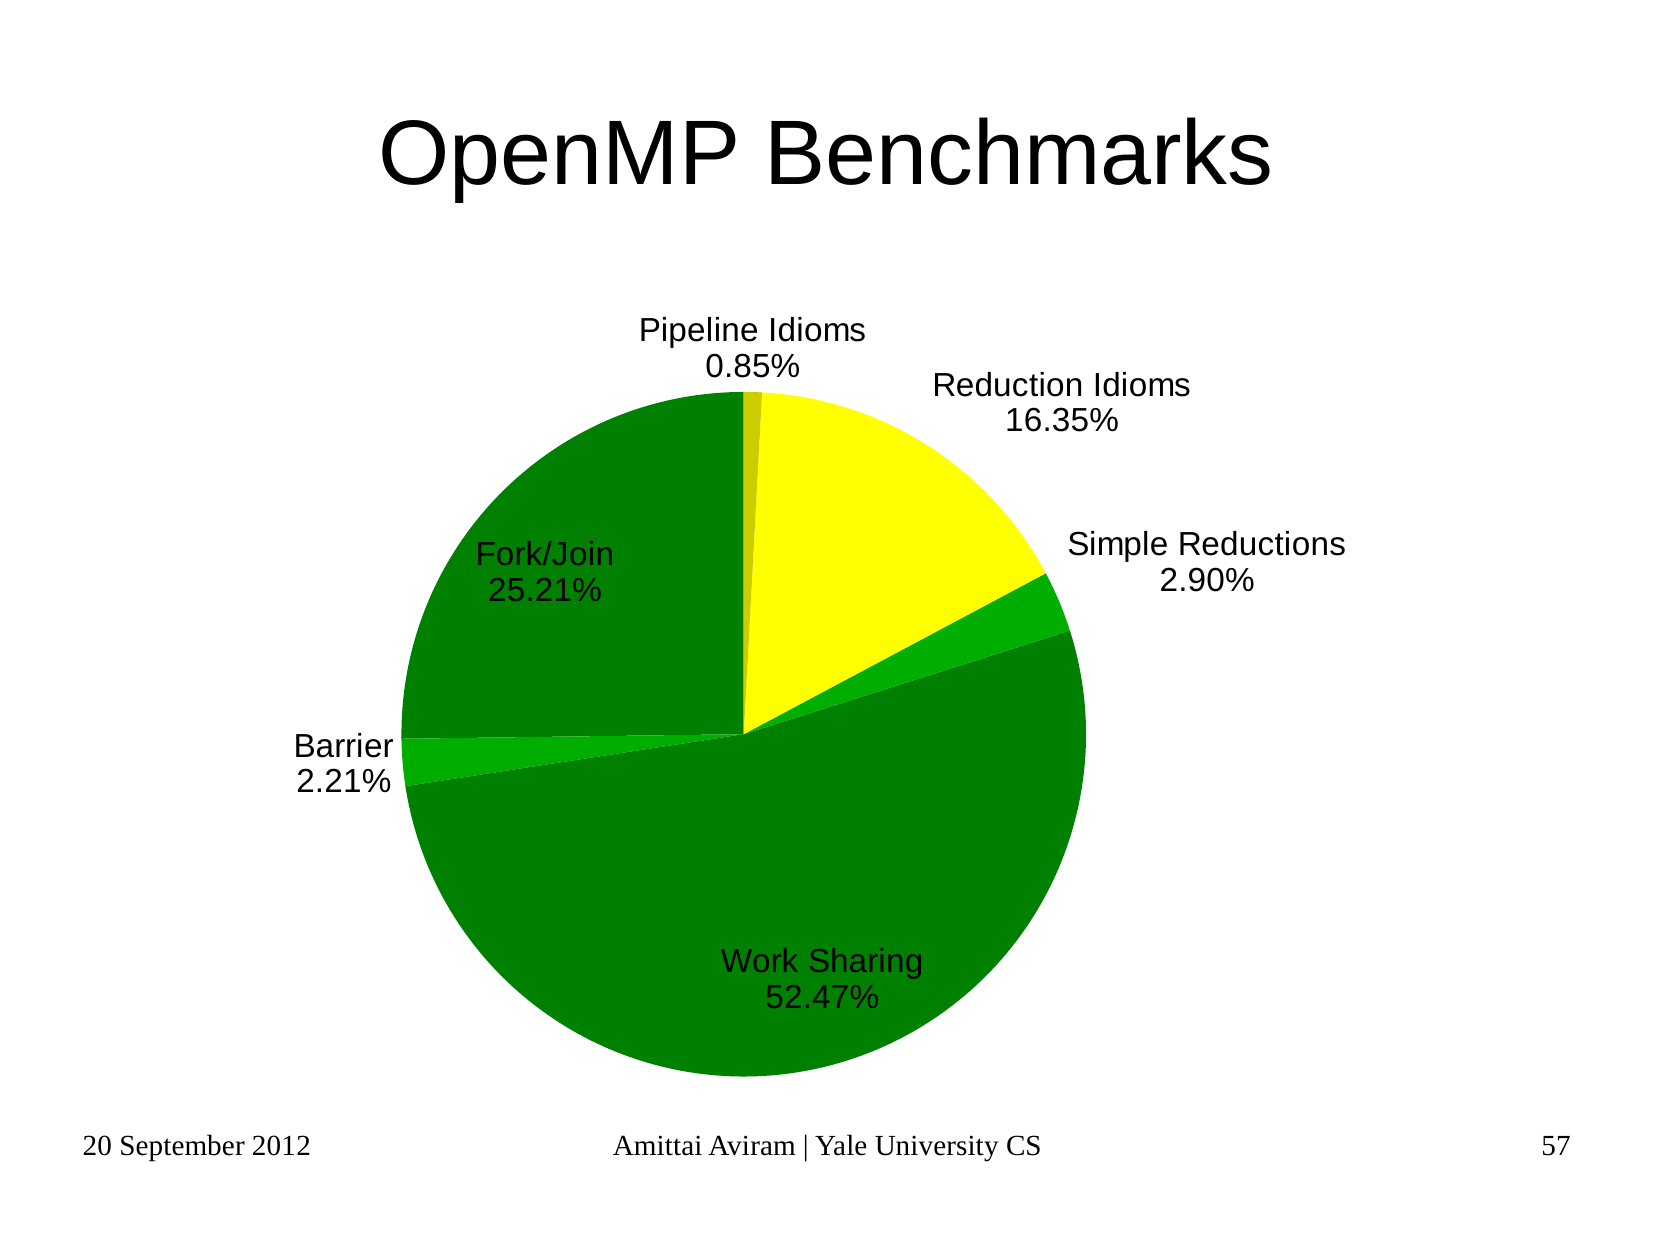

# OpenMP Benchmarks
### Chart
| Category | Column C |
|---|---|
| Fork/Join | 0.252129471890971 |
| Barrier | 0.0221465076660988 |
| Work Sharing | 0.524701873935264 |
| Simple Reductions | 0.0289608177172061 |
| Reduction Idioms | 0.163543441226576 |
| Pipeline Idioms | 0.00851788756388416 |All NPB-OMP plus PARSEC blackscholes, bodytrack, and freqmine.
57